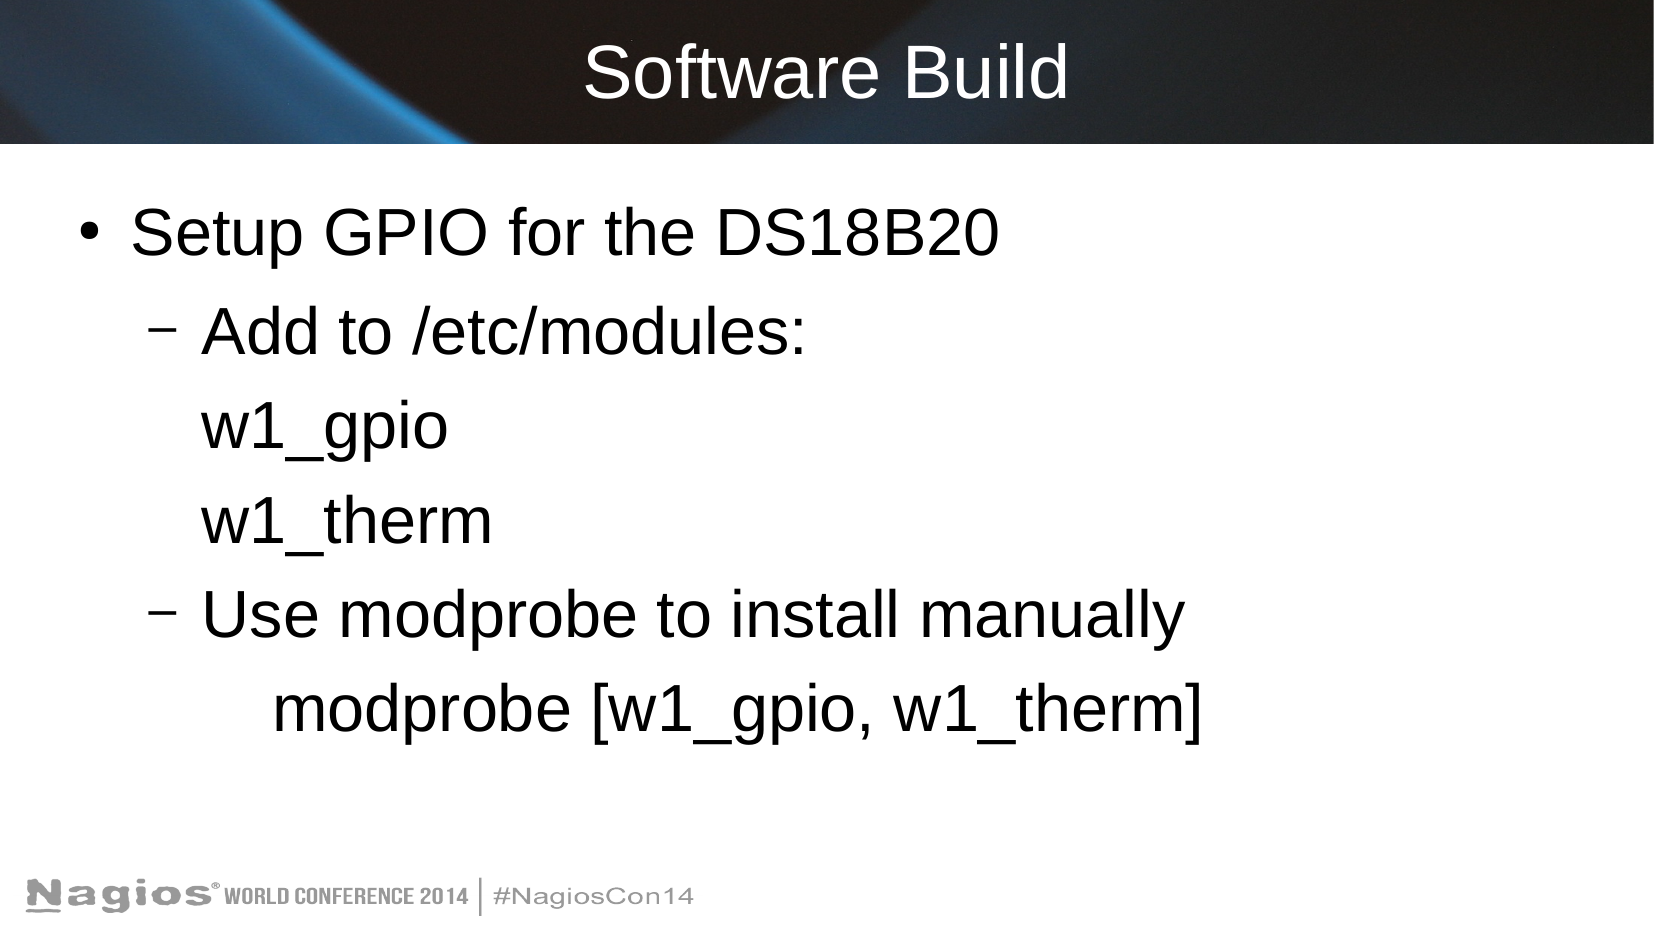

# Software Build
Setup GPIO for the DS18B20
Add to /etc/modules:
w1_gpio
w1_therm
Use modprobe to install manually
modprobe [w1_gpio, w1_therm]